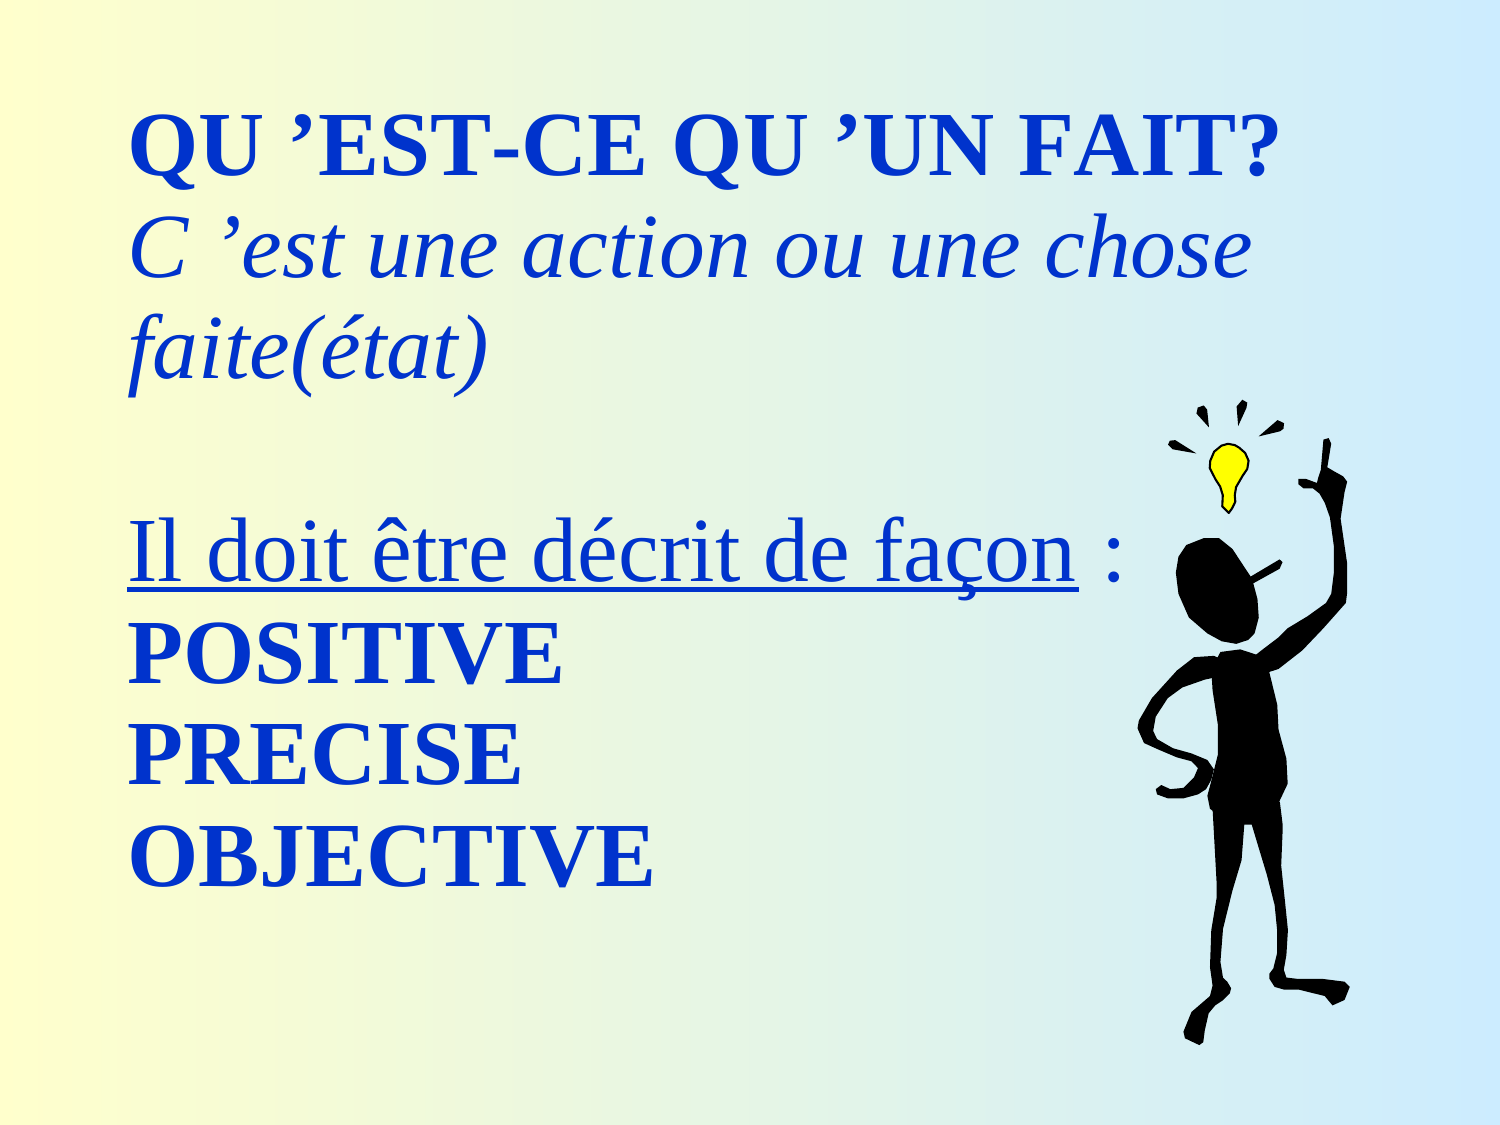

# QU ’EST-CE QU ’UN FAIT? C ’est une action ou une chose faite(état) Il doit être décrit de façon : POSITIVE PRECISE OBJECTIVE